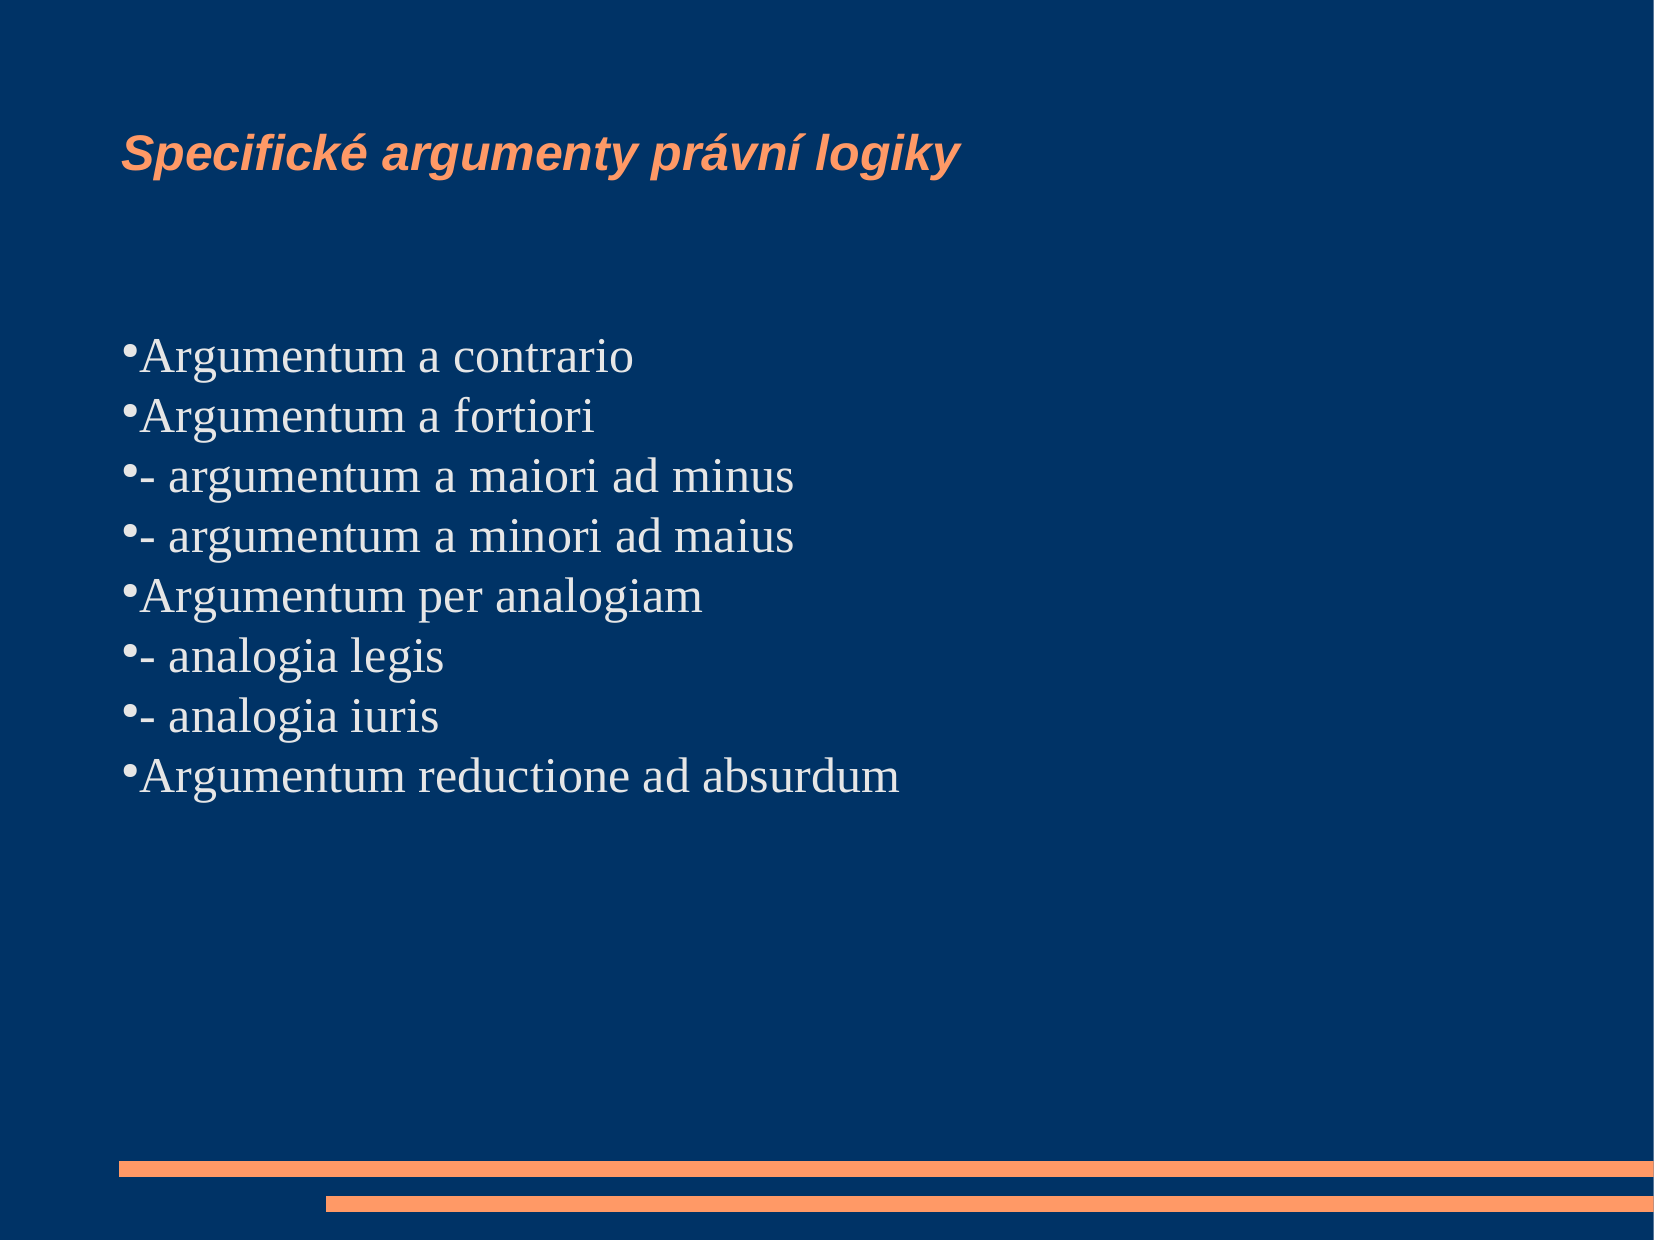

# Specifické argumenty právní logiky
Argumentum a contrario
Argumentum a fortiori
- argumentum a maiori ad minus
- argumentum a minori ad maius
Argumentum per analogiam
- analogia legis
- analogia iuris
Argumentum reductione ad absurdum